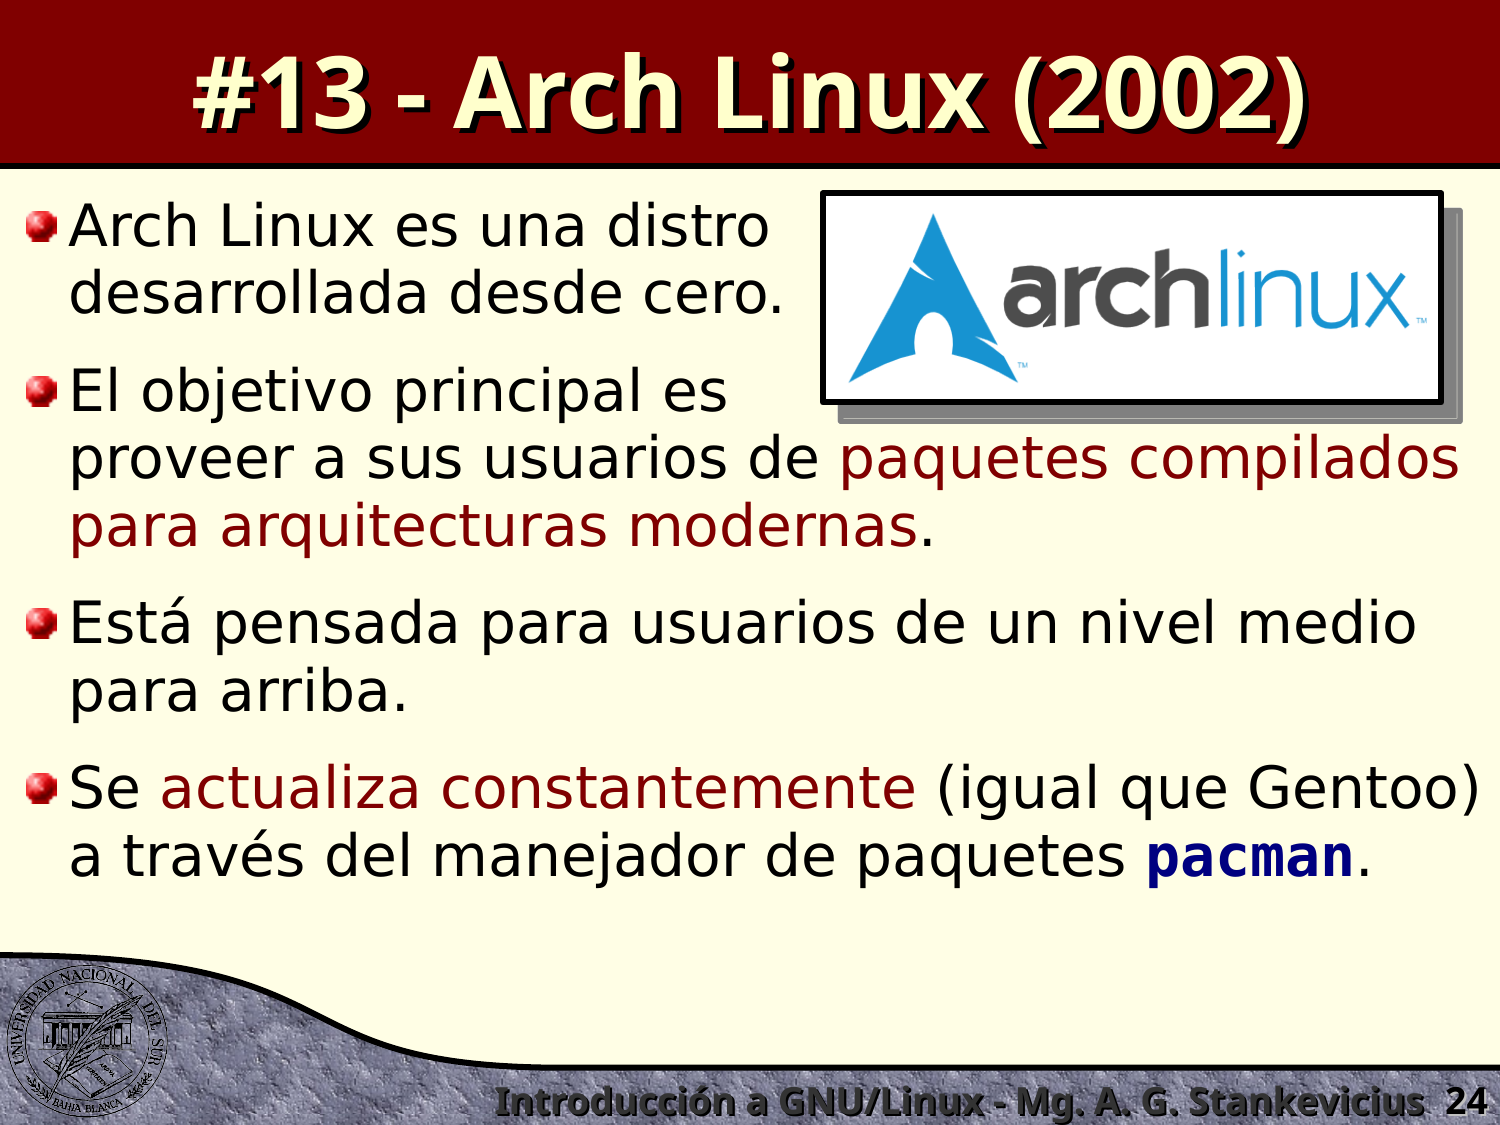

# #13 - Arch Linux (2002)
Arch Linux es una distro
desarrollada desde cero.
El objetivo principal es
proveer a sus usuarios de paquetes compilados para arquitecturas modernas.
Está pensada para usuarios de un nivel medio para arriba.
Se actualiza constantemente (igual que Gentoo)
a través del manejador de paquetes pacman.
24